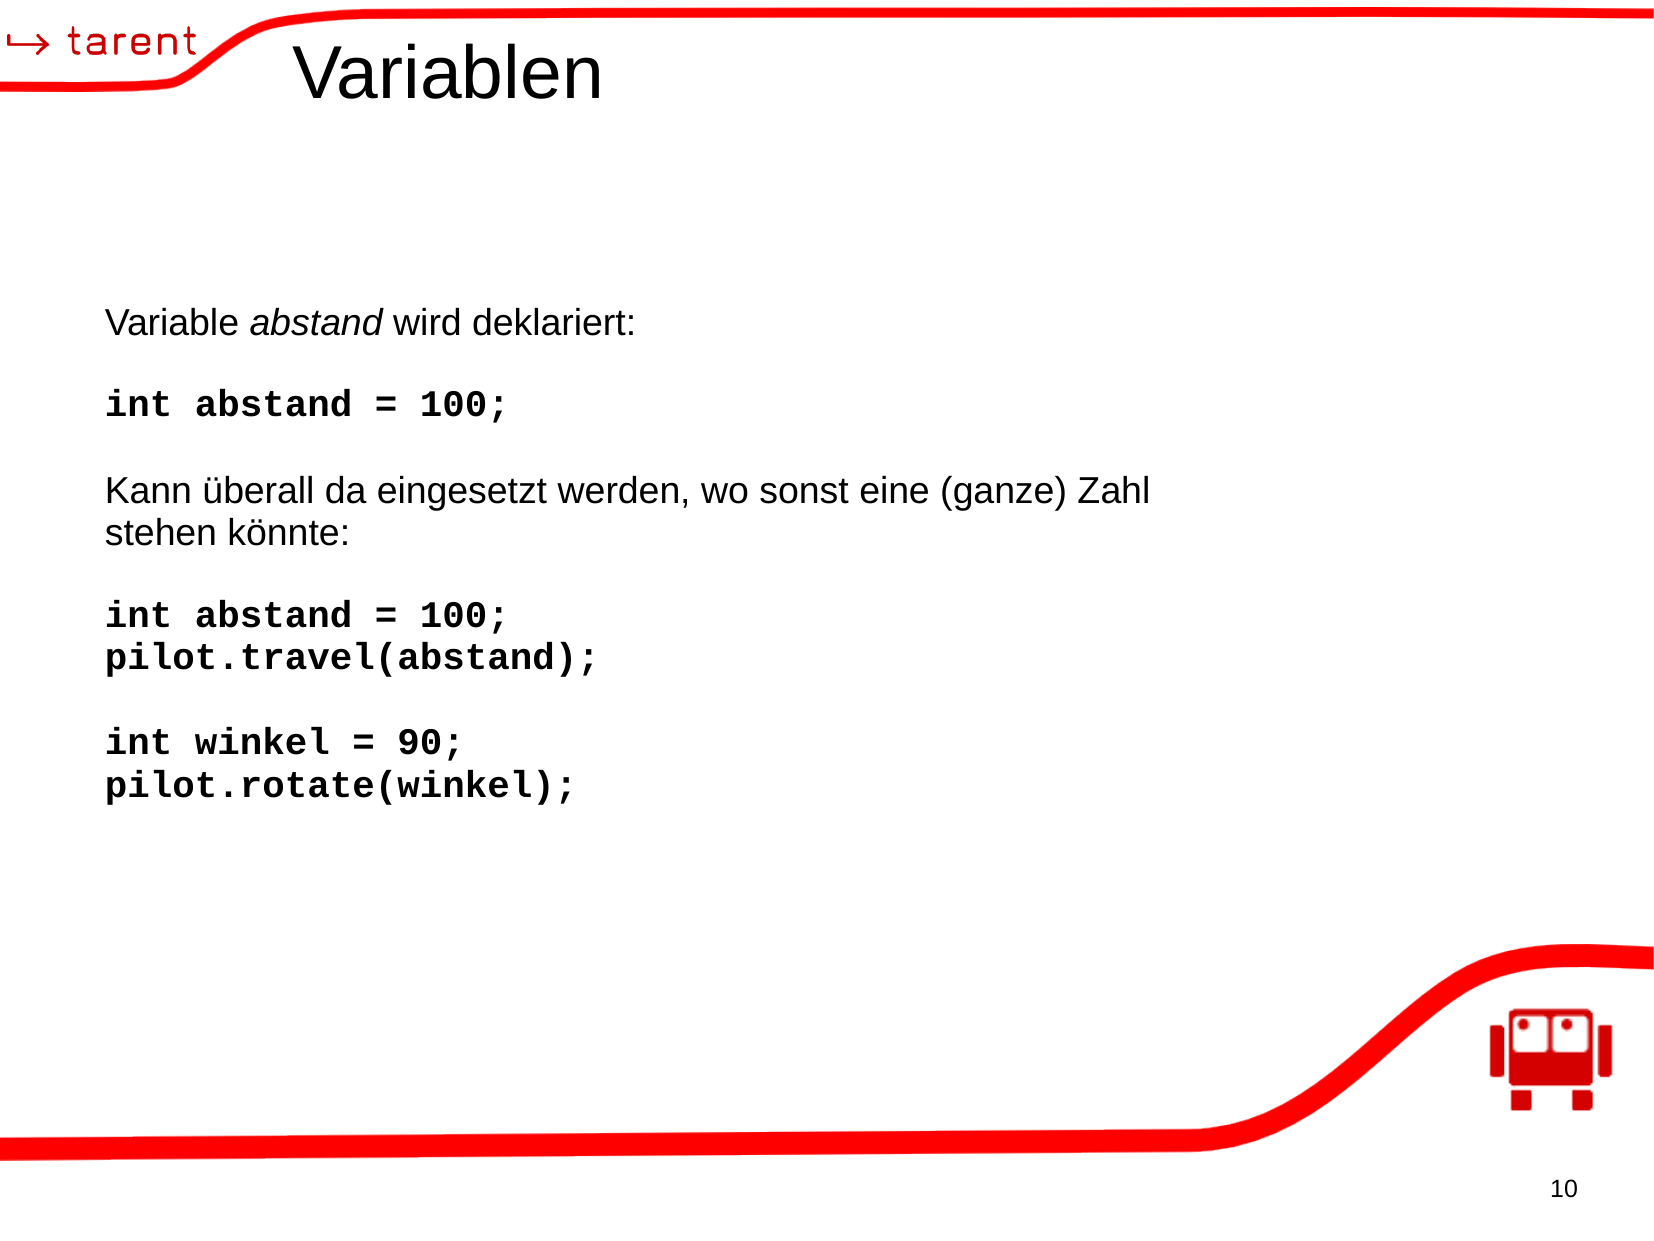

Variablen
Variable abstand wird deklariert:
int abstand = 100;
Kann überall da eingesetzt werden, wo sonst eine (ganze) Zahl stehen könnte:
int abstand = 100;
pilot.travel(abstand);
int winkel = 90;
pilot.rotate(winkel);